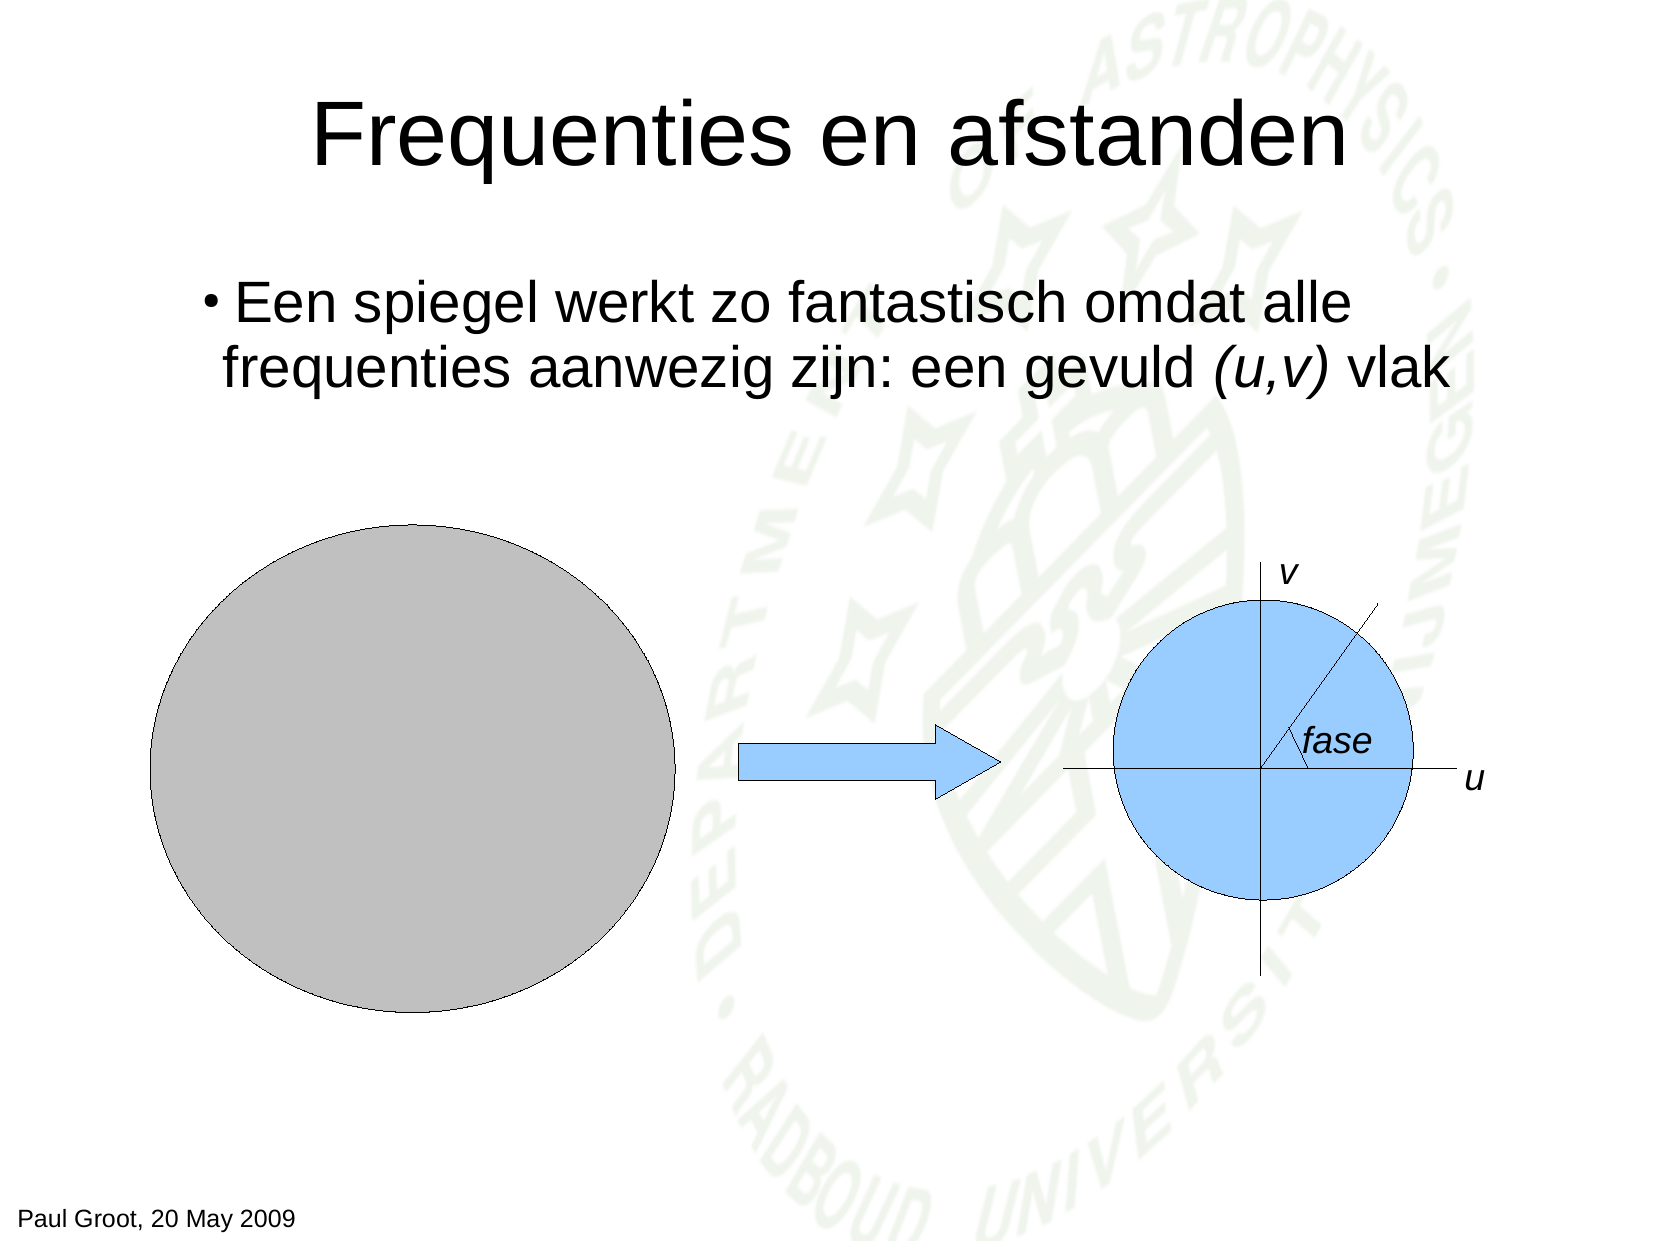

# Frequenties en afstanden
 Een spiegel werkt zo fantastisch omdat alle
frequenties aanwezig zijn: een gevuld (u,v) vlak
v
fase
u
Paul Groot, 20 May 2009